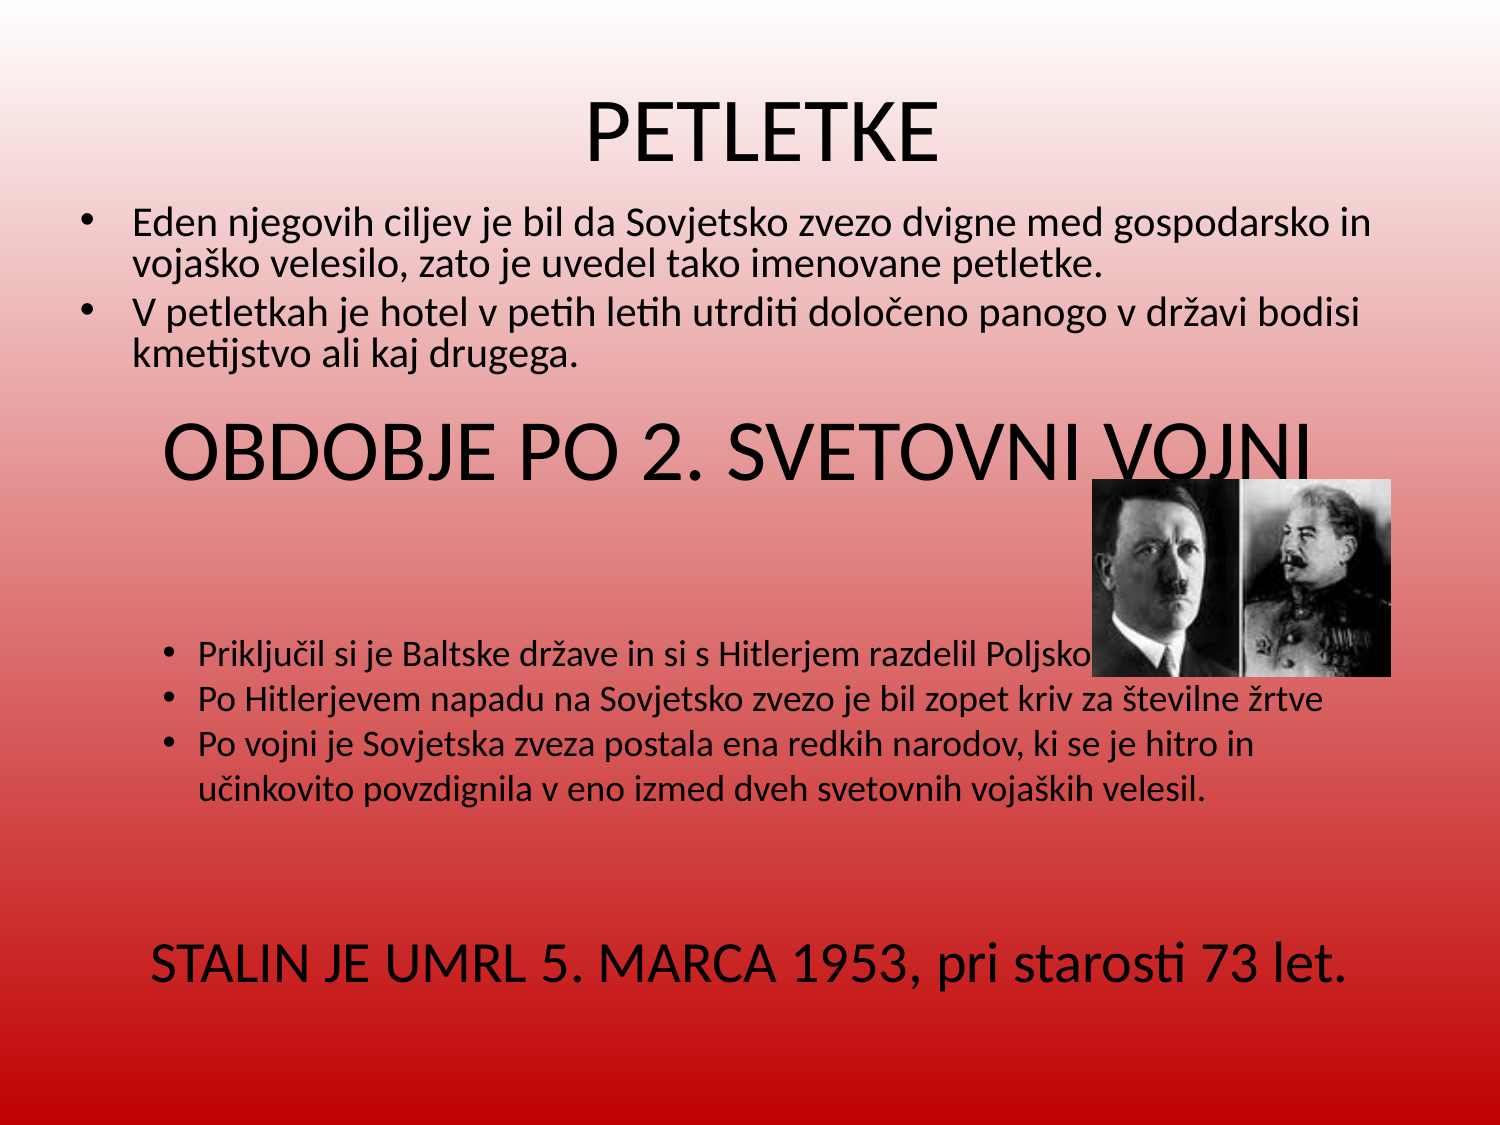

PETLETKE
# Eden njegovih ciljev je bil da Sovjetsko zvezo dvigne med gospodarsko in vojaško velesilo, zato je uvedel tako imenovane petletke.
V petletkah je hotel v petih letih utrditi določeno panogo v državi bodisi kmetijstvo ali kaj drugega.
OBDOBJE PO 2. SVETOVNI VOJNI
Priključil si je Baltske države in si s Hitlerjem razdelil Poljsko
Po Hitlerjevem napadu na Sovjetsko zvezo je bil zopet kriv za številne žrtve
Po vojni je Sovjetska zveza postala ena redkih narodov, ki se je hitro in učinkovito povzdignila v eno izmed dveh svetovnih vojaških velesil.
STALIN JE UMRL 5. MARCA 1953, pri starosti 73 let.